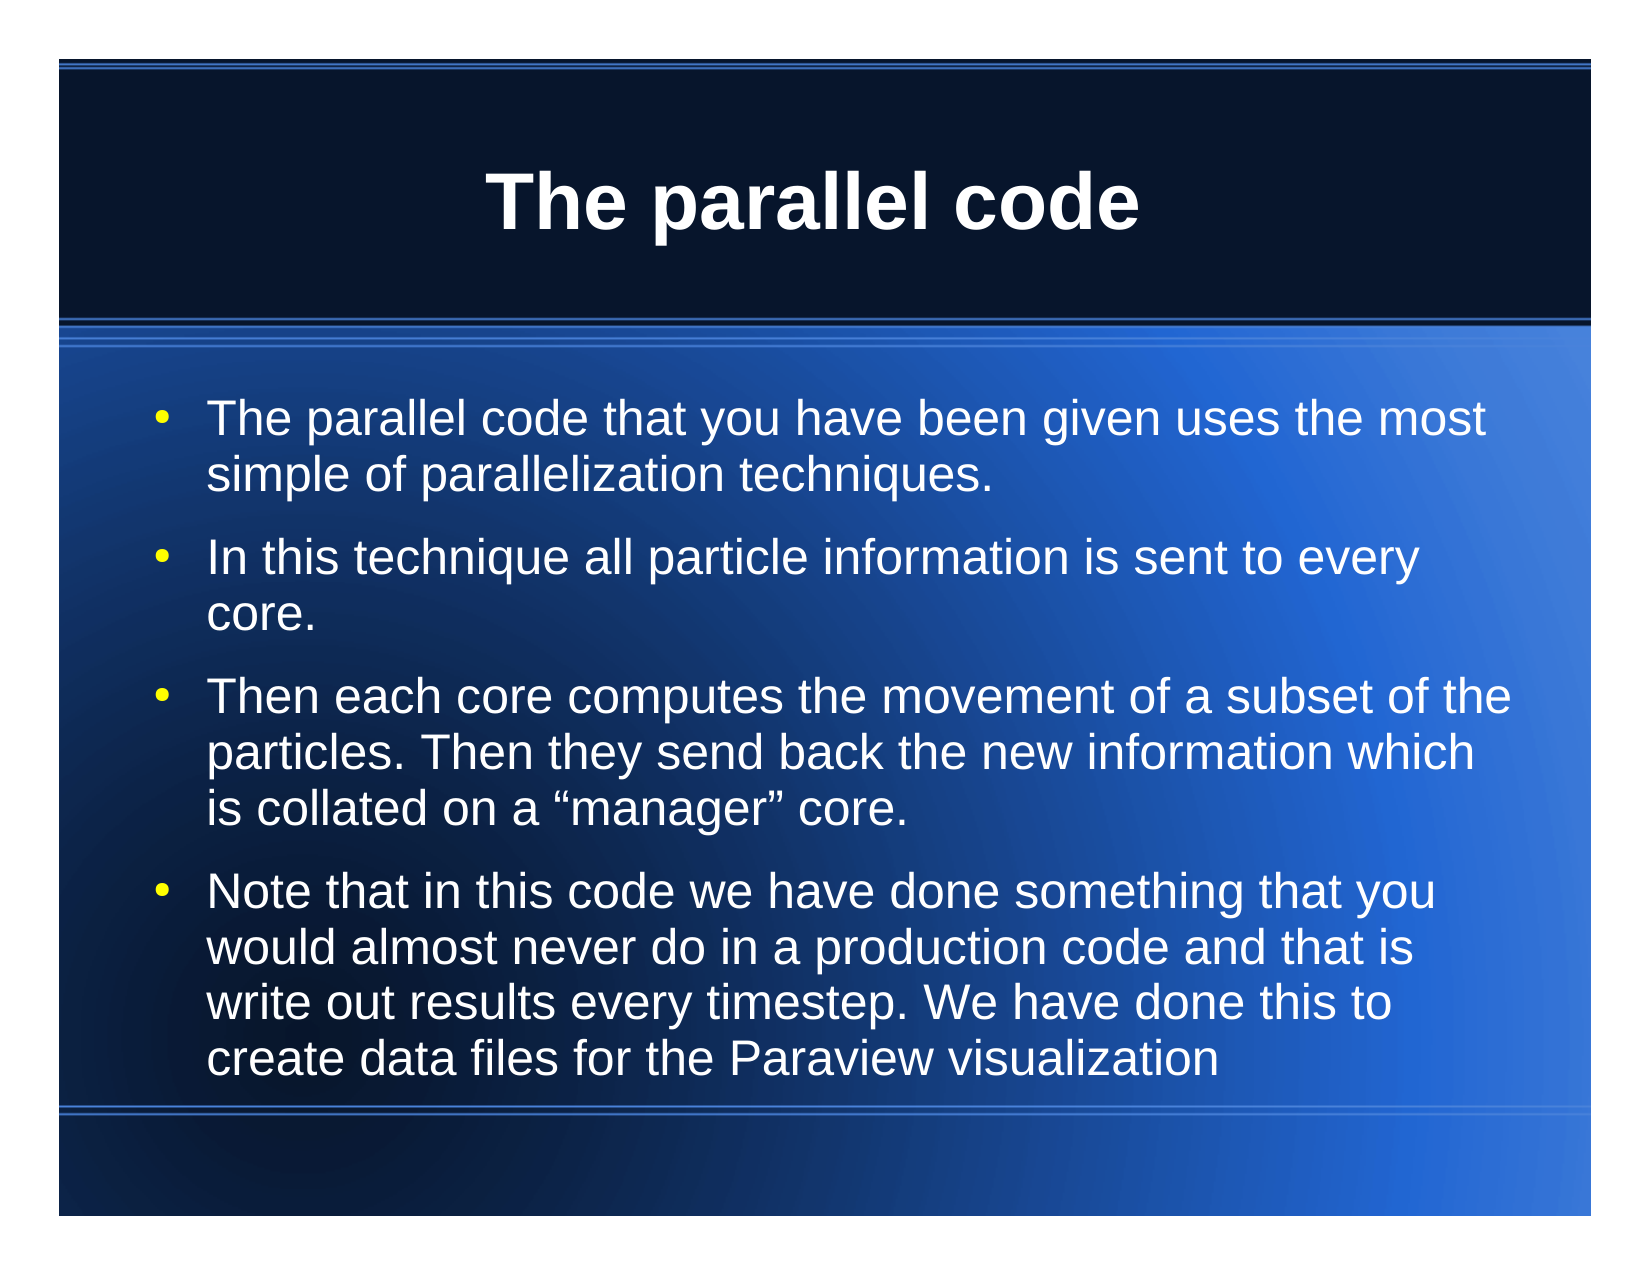

# The parallel code
The parallel code that you have been given uses the most simple of parallelization techniques.
In this technique all particle information is sent to every core.
Then each core computes the movement of a subset of the particles. Then they send back the new information which is collated on a “manager” core.
Note that in this code we have done something that you would almost never do in a production code and that is write out results every timestep. We have done this to create data files for the Paraview visualization